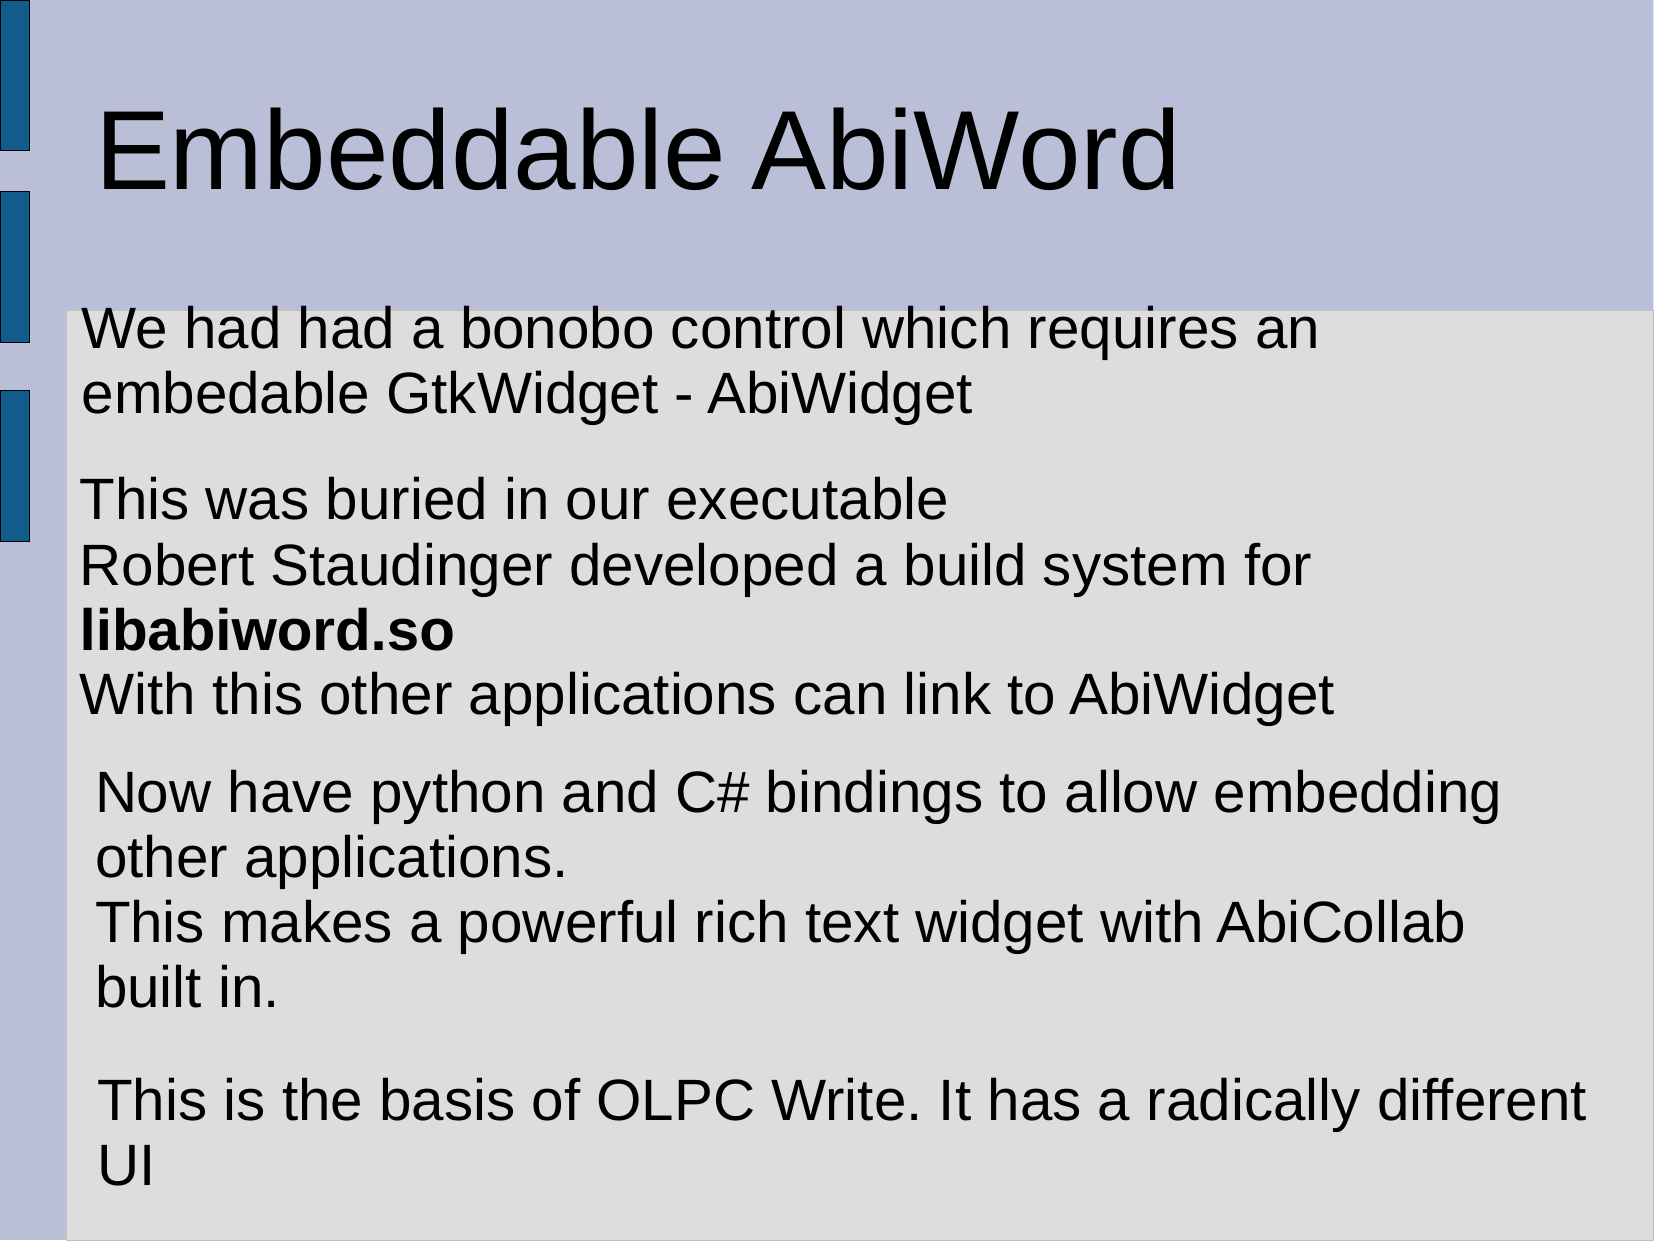

Embeddable AbiWord
We had had a bonobo control which requires an embedable GtkWidget - AbiWidget
This was buried in our executable
Robert Staudinger developed a build system for libabiword.so
With this other applications can link to AbiWidget
Now have python and C# bindings to allow embedding other applications.
This makes a powerful rich text widget with AbiCollab built in.
This is the basis of OLPC Write. It has a radically different UI